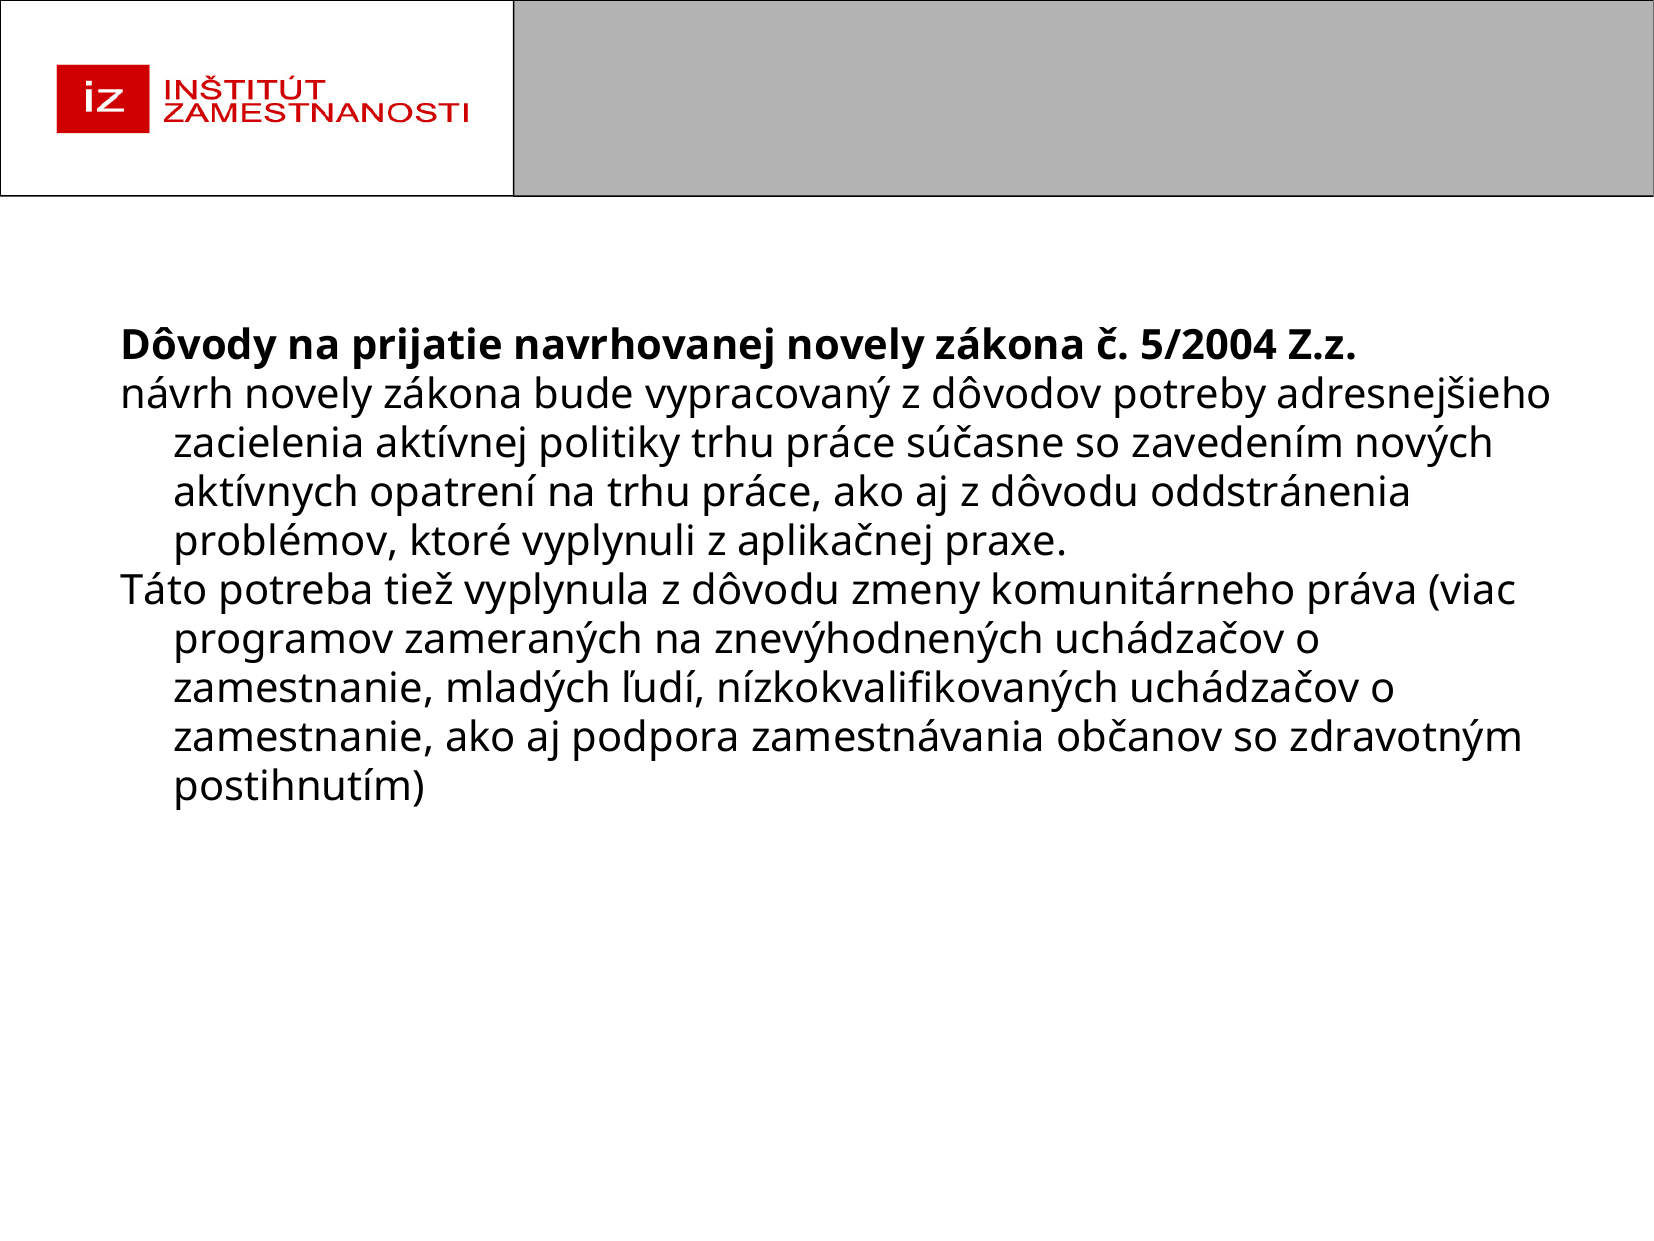

Dôvody na prijatie navrhovanej novely zákona č. 5/2004 Z.z.
návrh novely zákona bude vypracovaný z dôvodov potreby adresnejšieho zacielenia aktívnej politiky trhu práce súčasne so zavedením nových aktívnych opatrení na trhu práce, ako aj z dôvodu oddstránenia problémov, ktoré vyplynuli z aplikačnej praxe.
Táto potreba tiež vyplynula z dôvodu zmeny komunitárneho práva (viac programov zameraných na znevýhodnených uchádzačov o zamestnanie, mladých ľudí, nízkokvalifikovaných uchádzačov o zamestnanie, ako aj podpora zamestnávania občanov so zdravotným postihnutím)
#